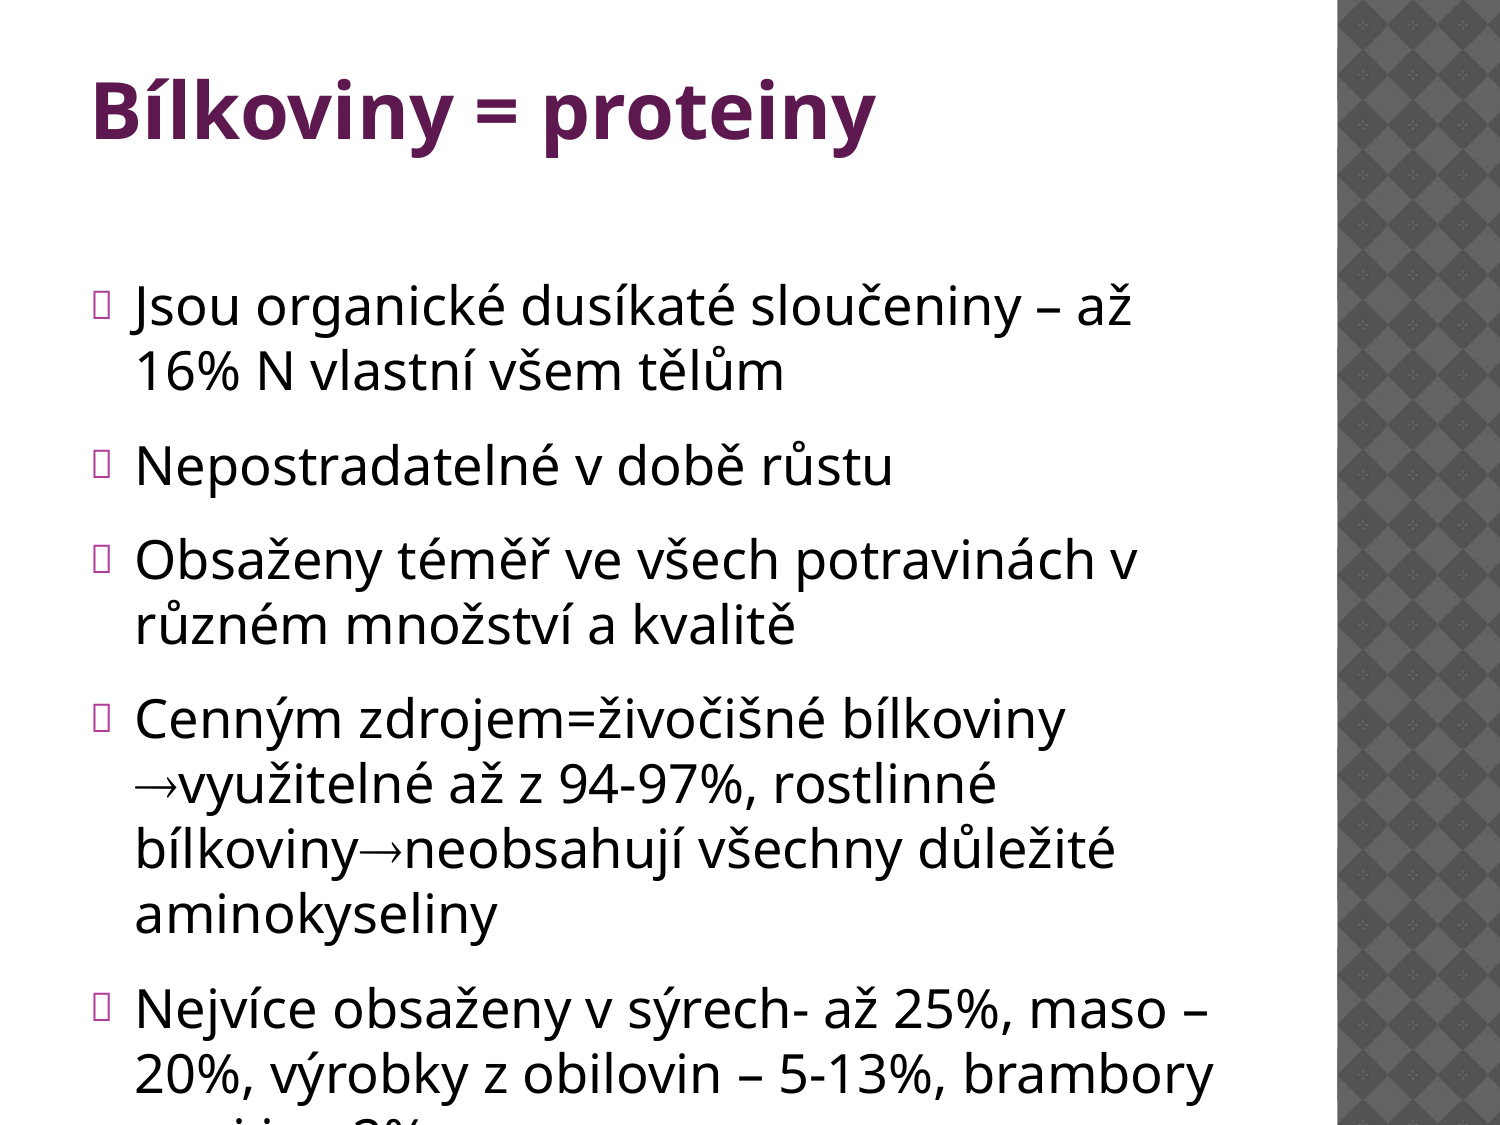

# Bílkoviny = proteiny
Jsou organické dusíkaté sloučeniny – až 16% N vlastní všem tělům
Nepostradatelné v době růstu
Obsaženy téměř ve všech potravinách v různém množství a kvalitě
Cenným zdrojem=živočišné bílkoviny využitelné až z 94-97%, rostlinné bílkovinyneobsahují všechny důležité aminokyseliny
Nejvíce obsaženy v sýrech- až 25%, maso – 20%, výrobky z obilovin – 5-13%, brambory – asi jen 2%
Při trávení se b. štěpí až na aminokyseliny, ze kterých si organismus tvoří vlastní stavební látky
Přebytečné b. se mění v tuky